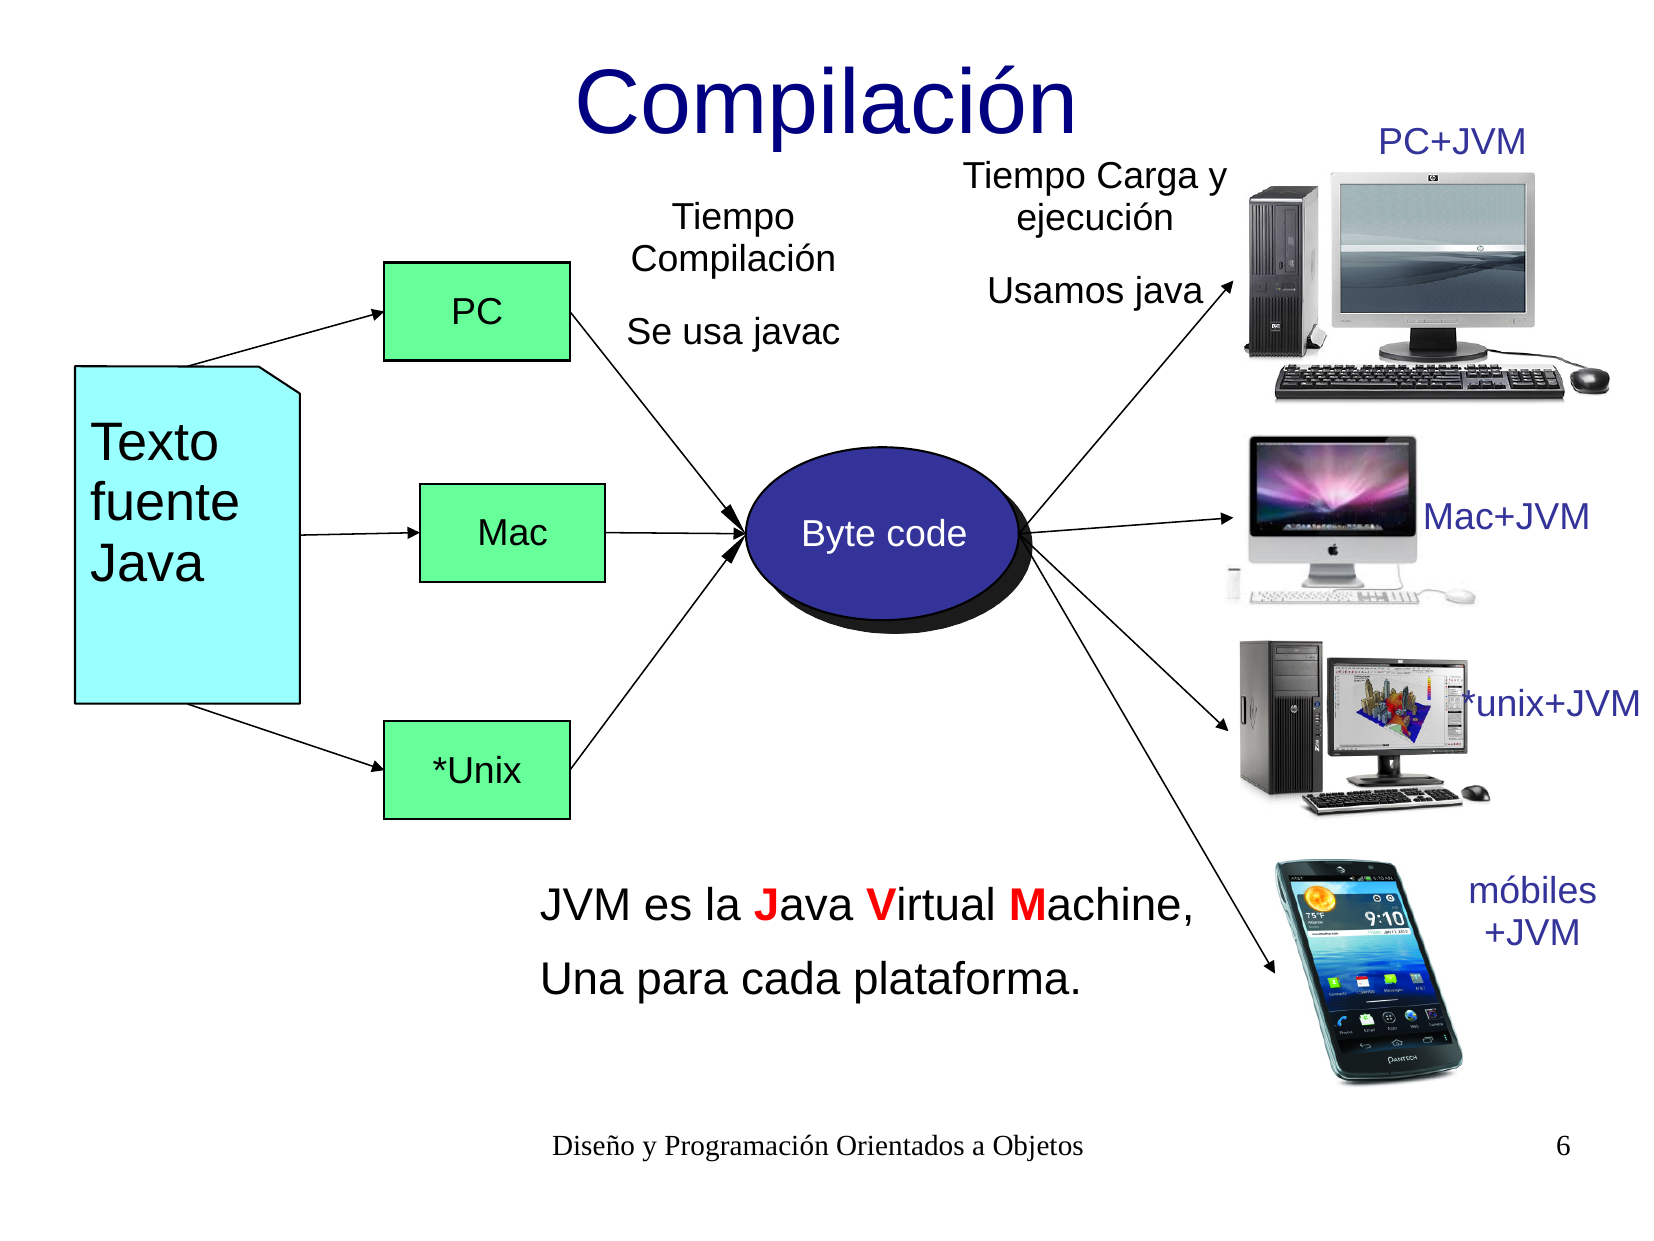

# Compilación
PC+JVM
Tiempo Carga y ejecución
Usamos java
Tiempo Compilación
Se usa javac
PC
Texto fuente Java
Byte code
Mac
Mac+JVM
*unix+JVM
*Unix
móbiles
+JVM
JVM es la Java Virtual Machine,
Una para cada plataforma.
Diseño y programación Orientados a Objetos
6